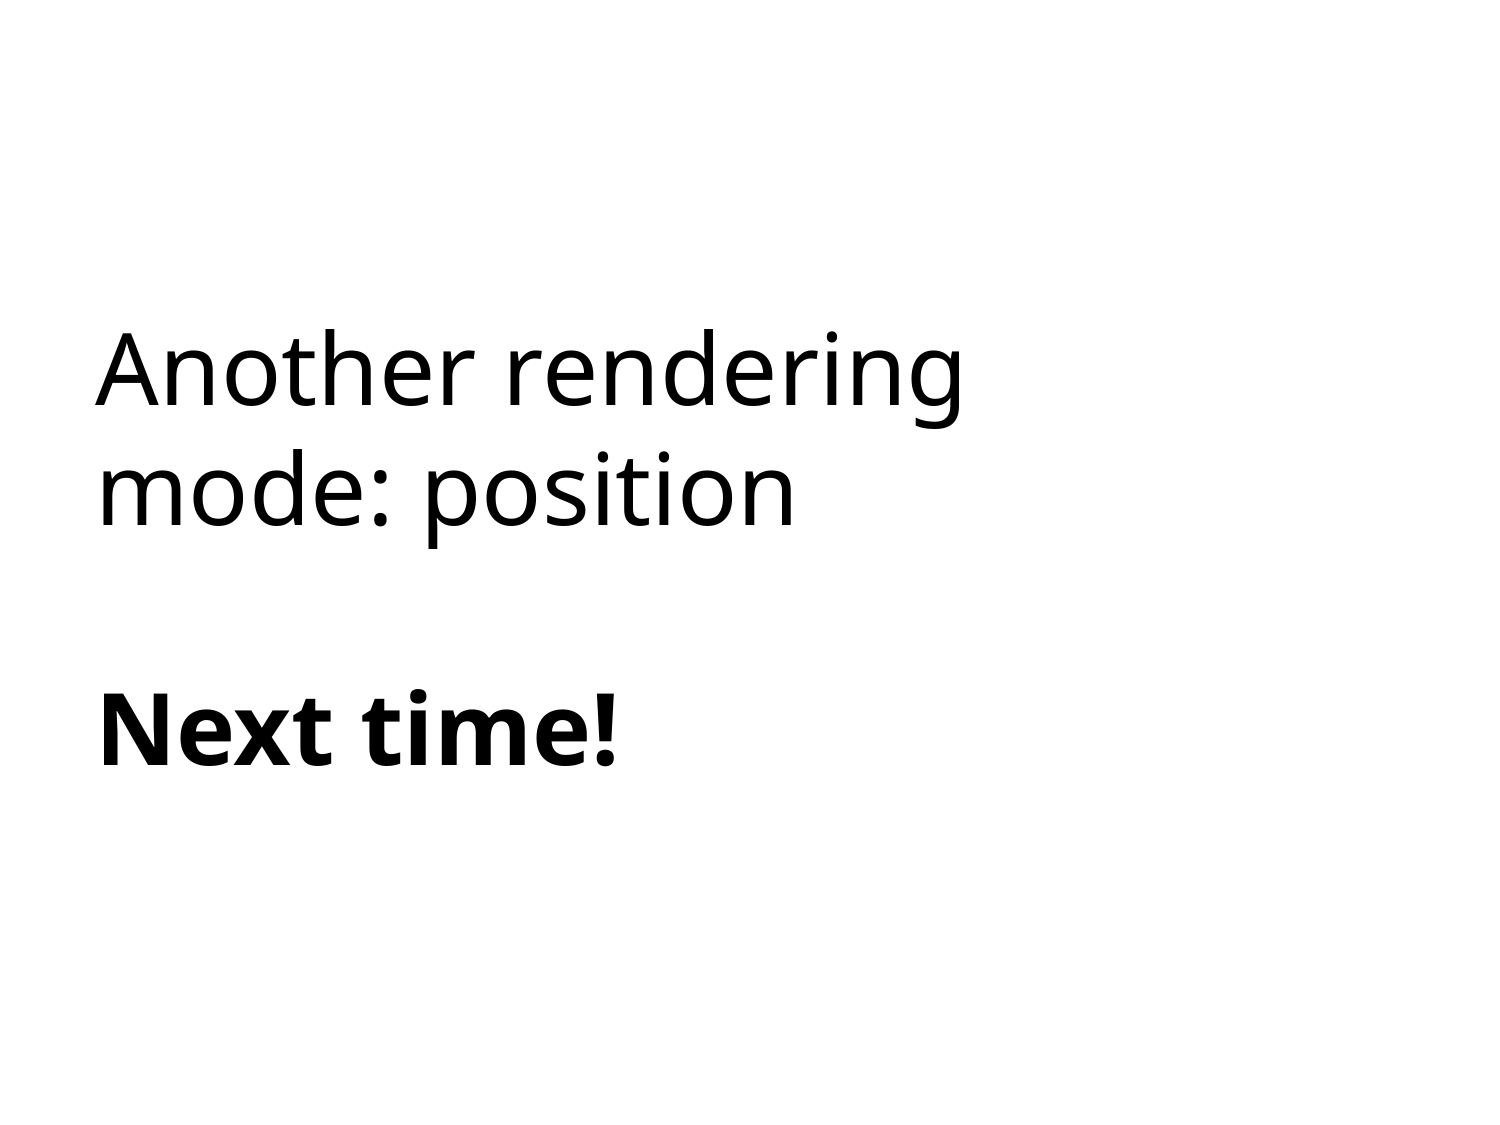

# Another rendering mode: position Next time!